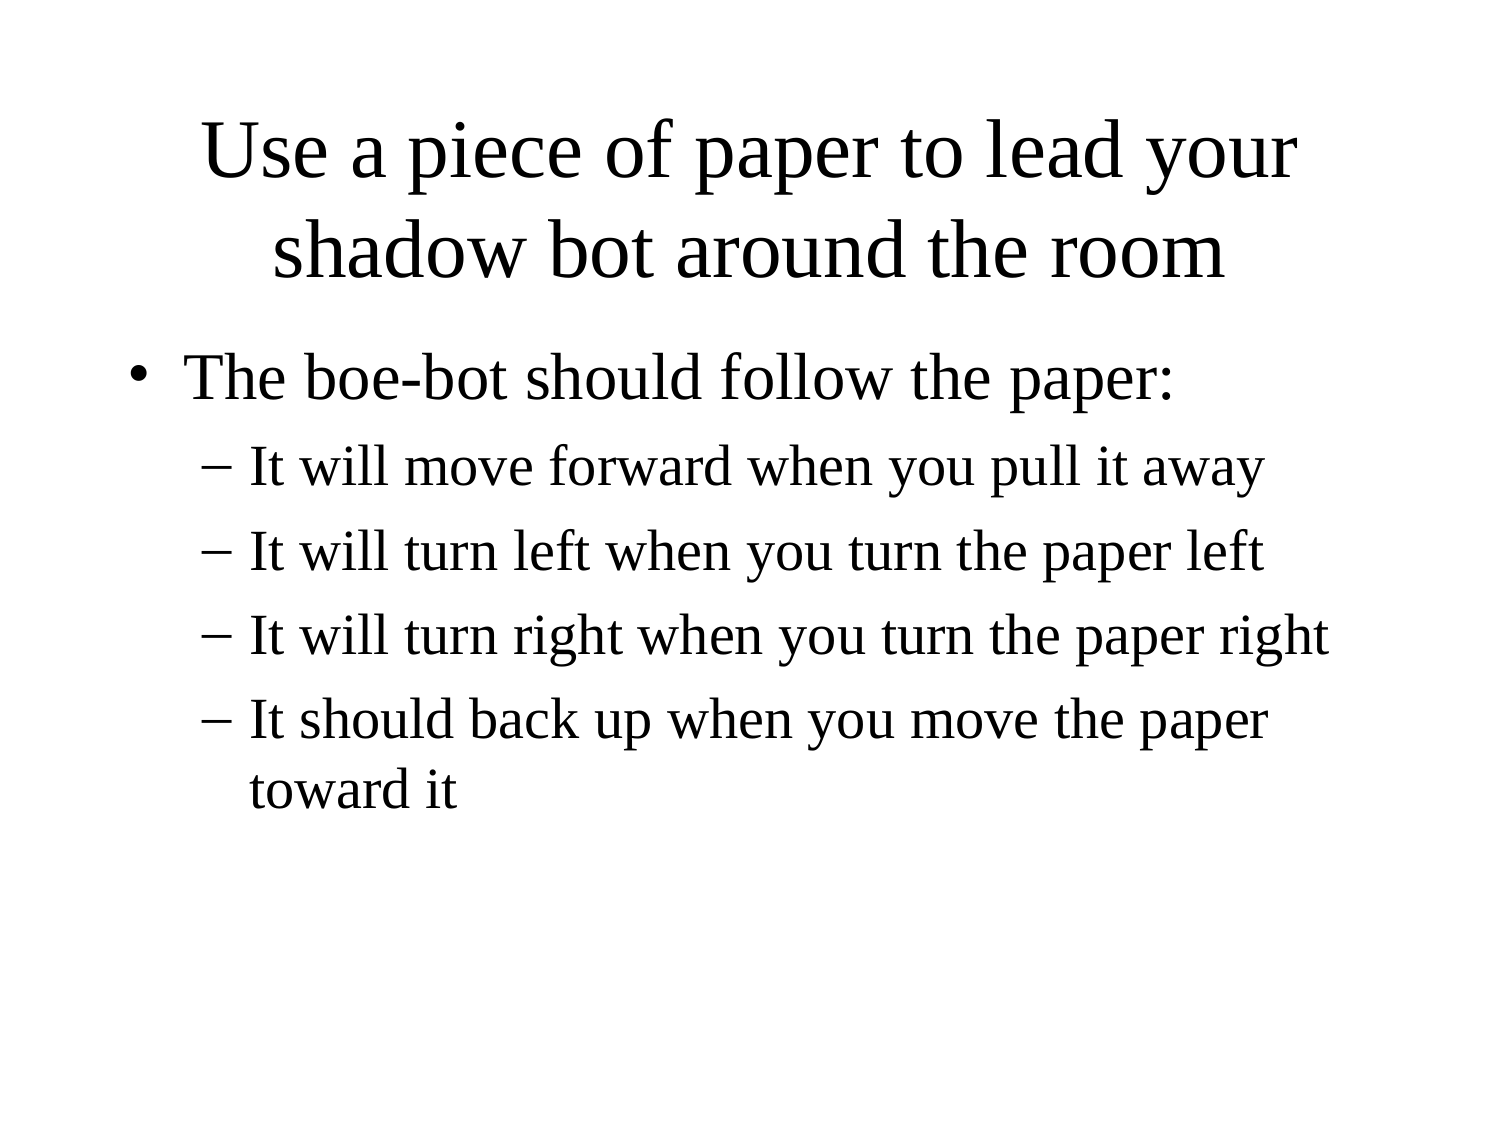

# Use a piece of paper to lead your shadow bot around the room
The boe-bot should follow the paper:
It will move forward when you pull it away
It will turn left when you turn the paper left
It will turn right when you turn the paper right
It should back up when you move the paper toward it